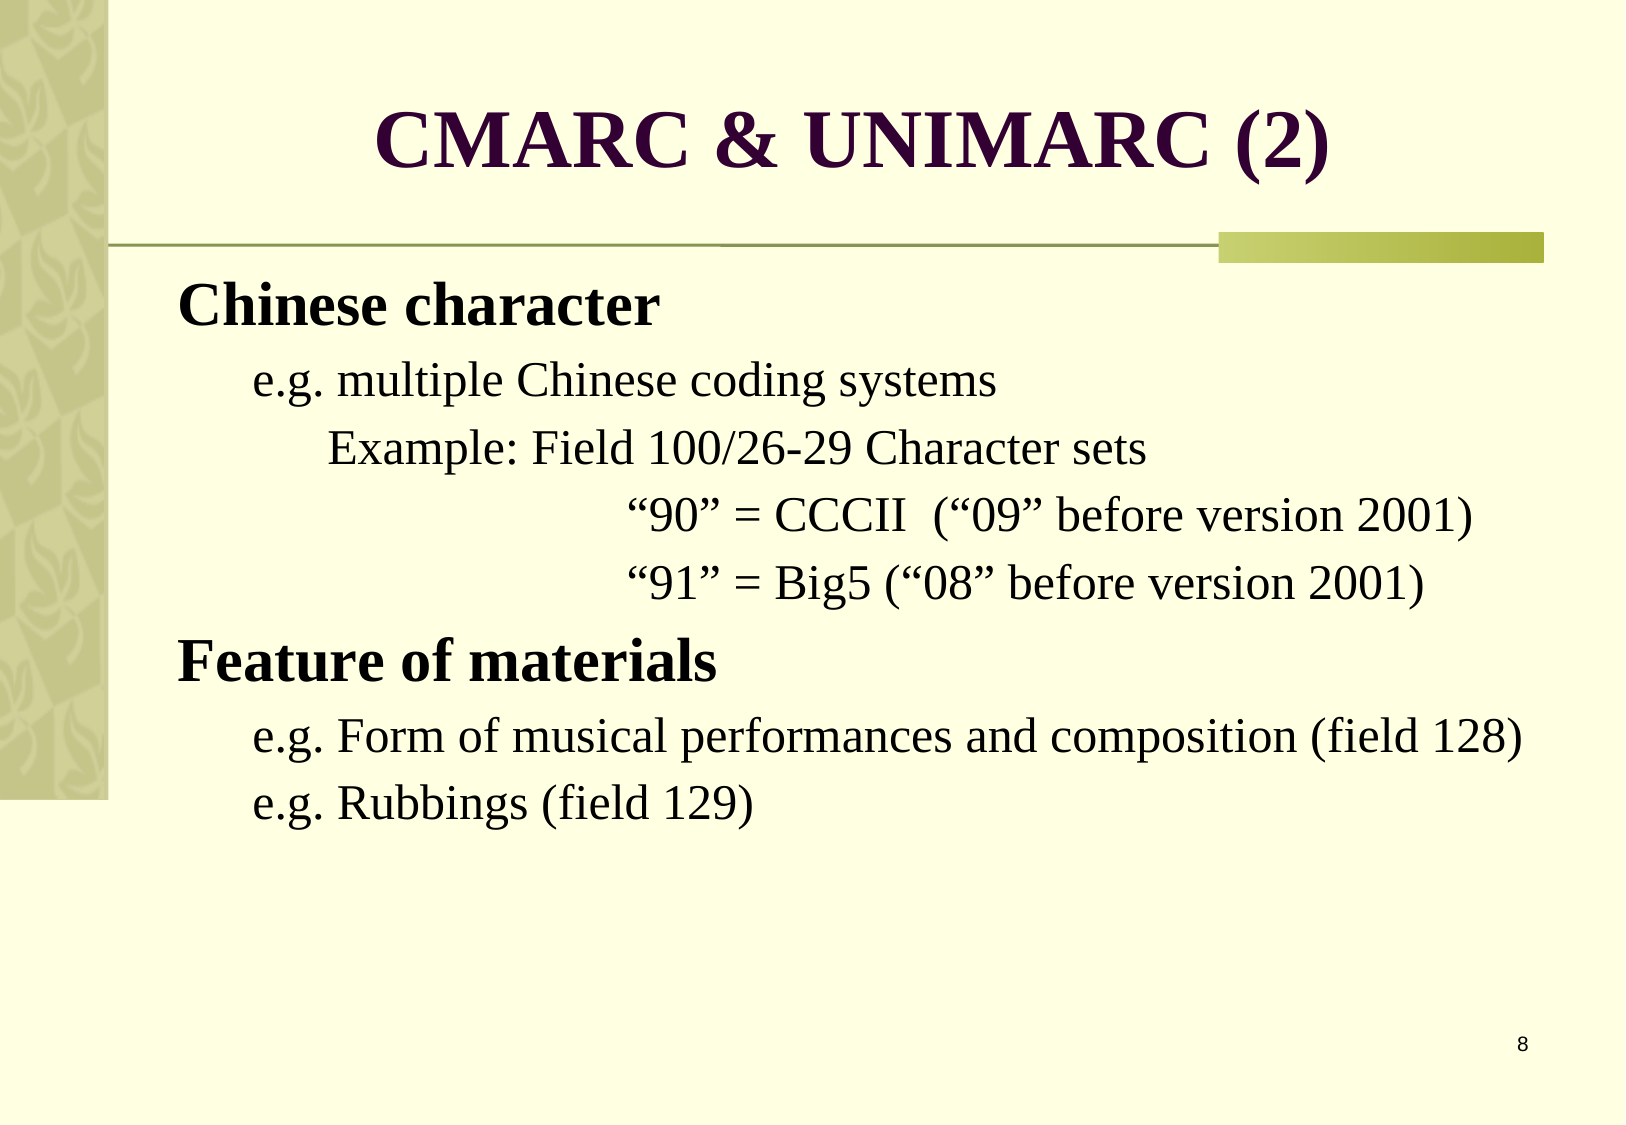

# CMARC & UNIMARC (2)
Chinese character
e.g. multiple Chinese coding systems
Example: Field 100/26-29 Character sets
			“90” = CCCII (“09” before version 2001)
			“91” = Big5 (“08” before version 2001)
Feature of materials
e.g. Form of musical performances and composition (field 128)
e.g. Rubbings (field 129)
8